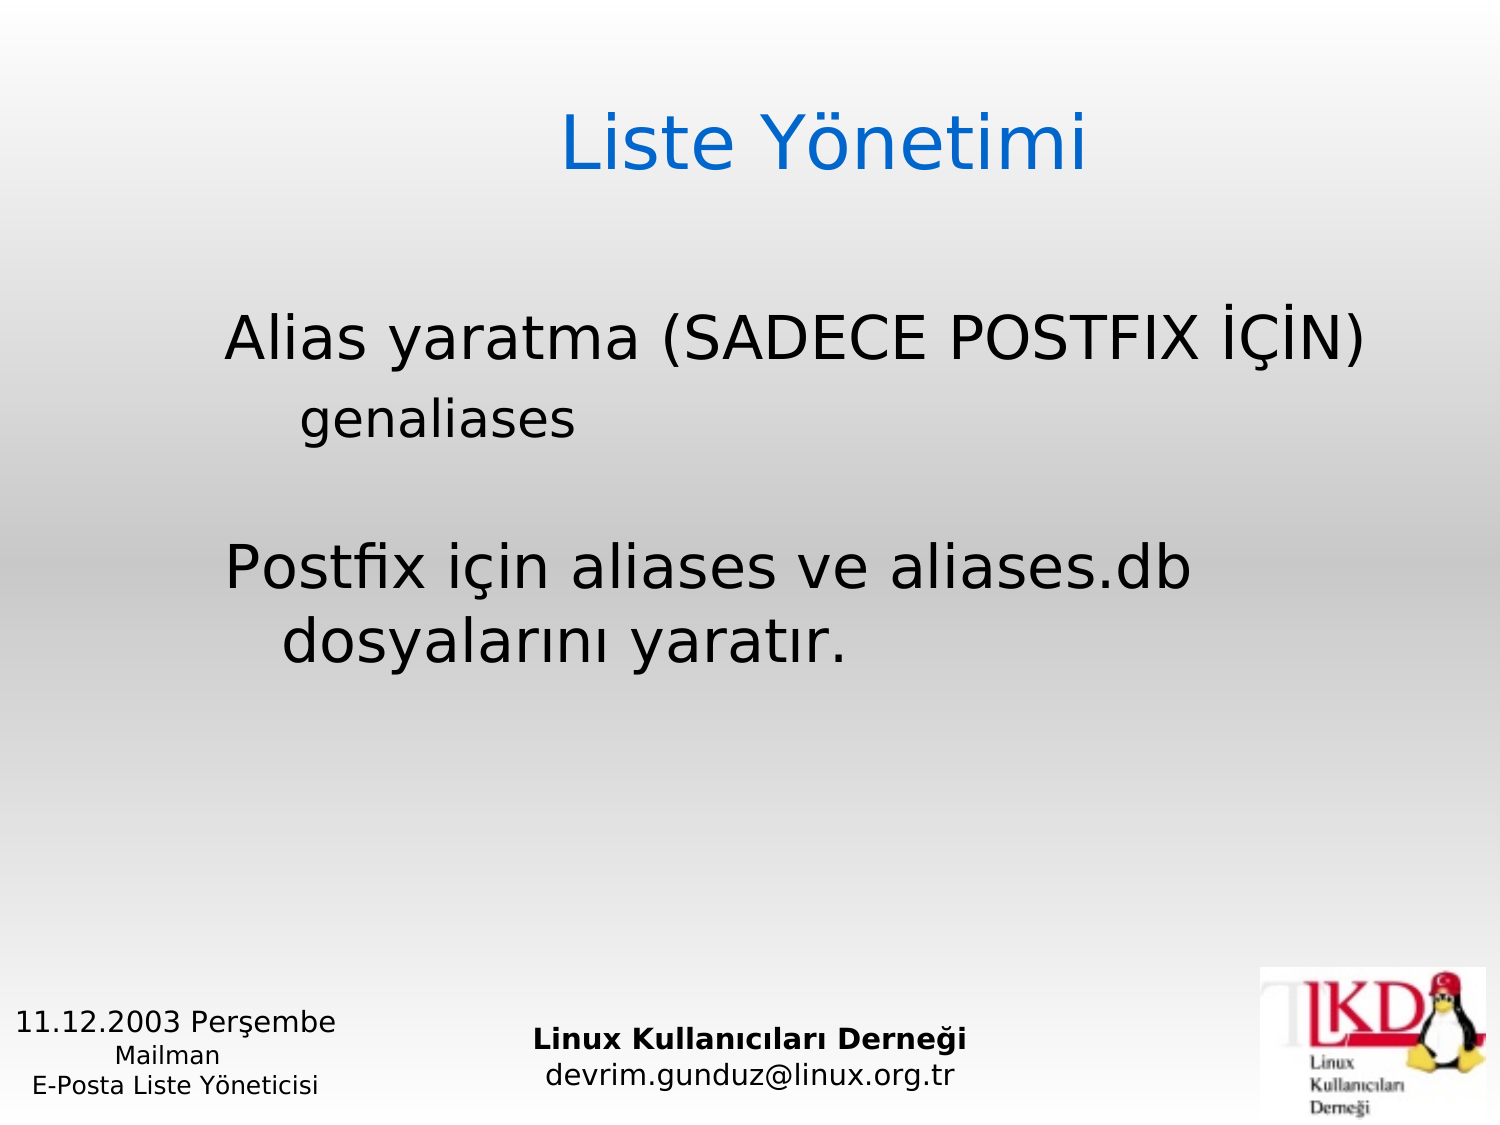

# Liste Yönetimi
Alias yaratma (SADECE POSTFIX İÇİN)
genaliases
Postfix için aliases ve aliases.db dosyalarını yaratır.